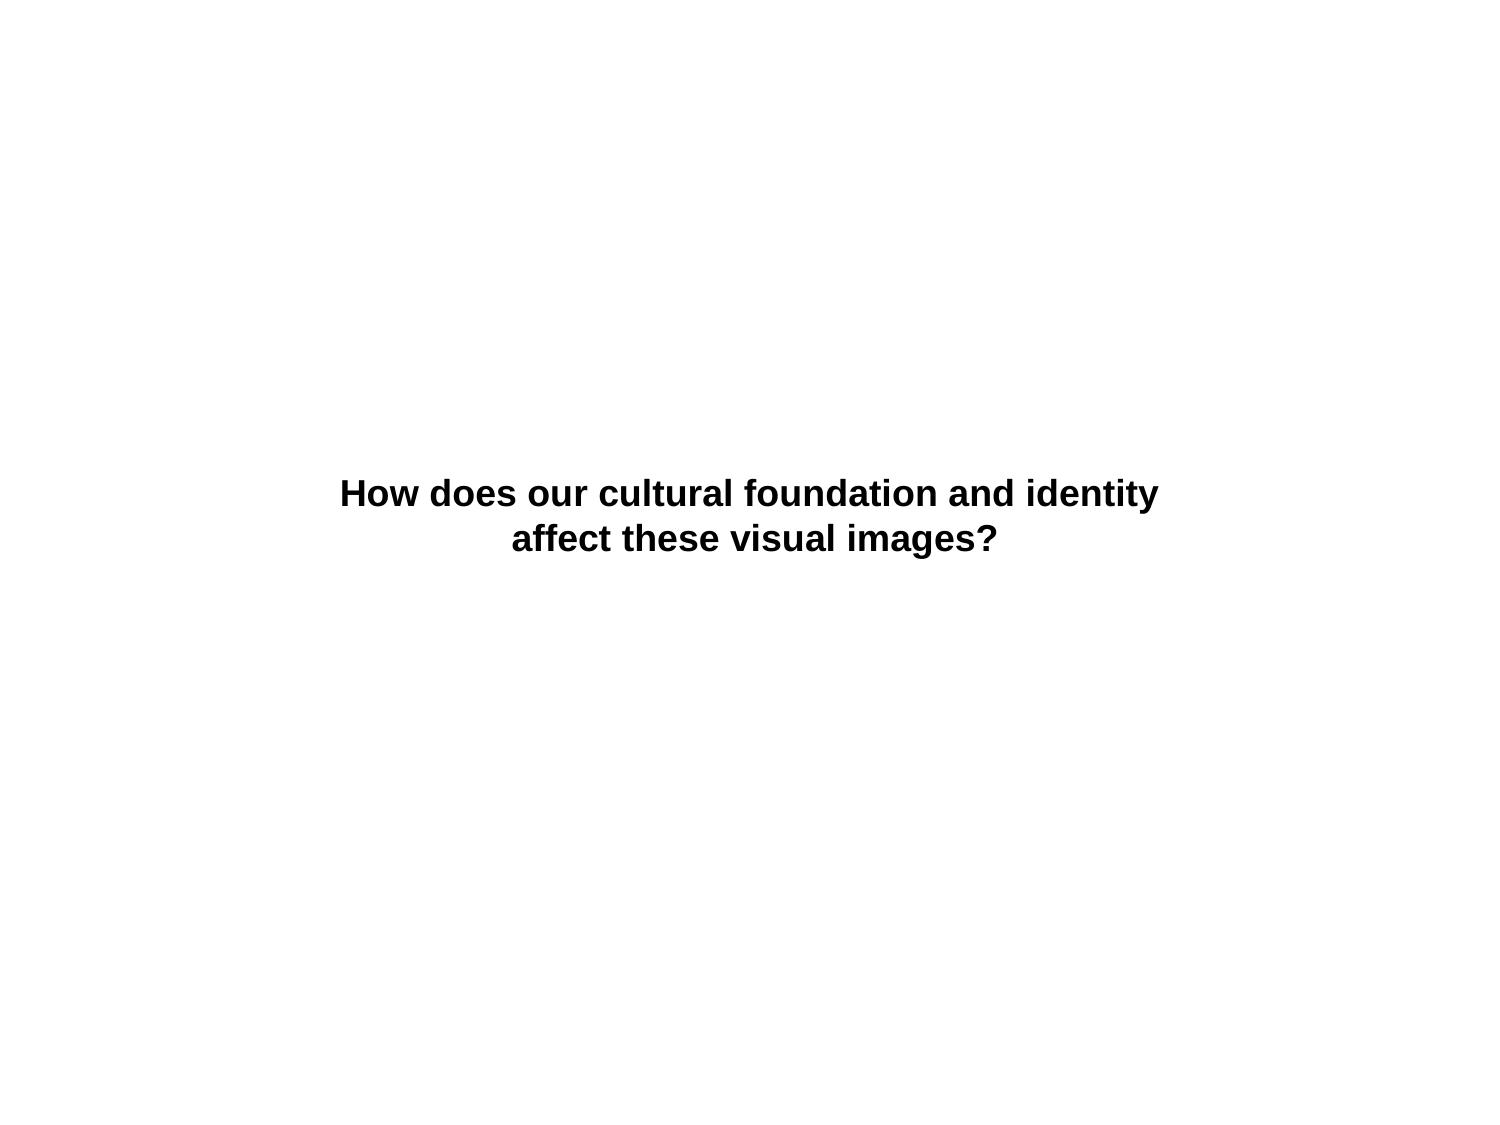

How does our cultural foundation and identity
 affect these visual images?